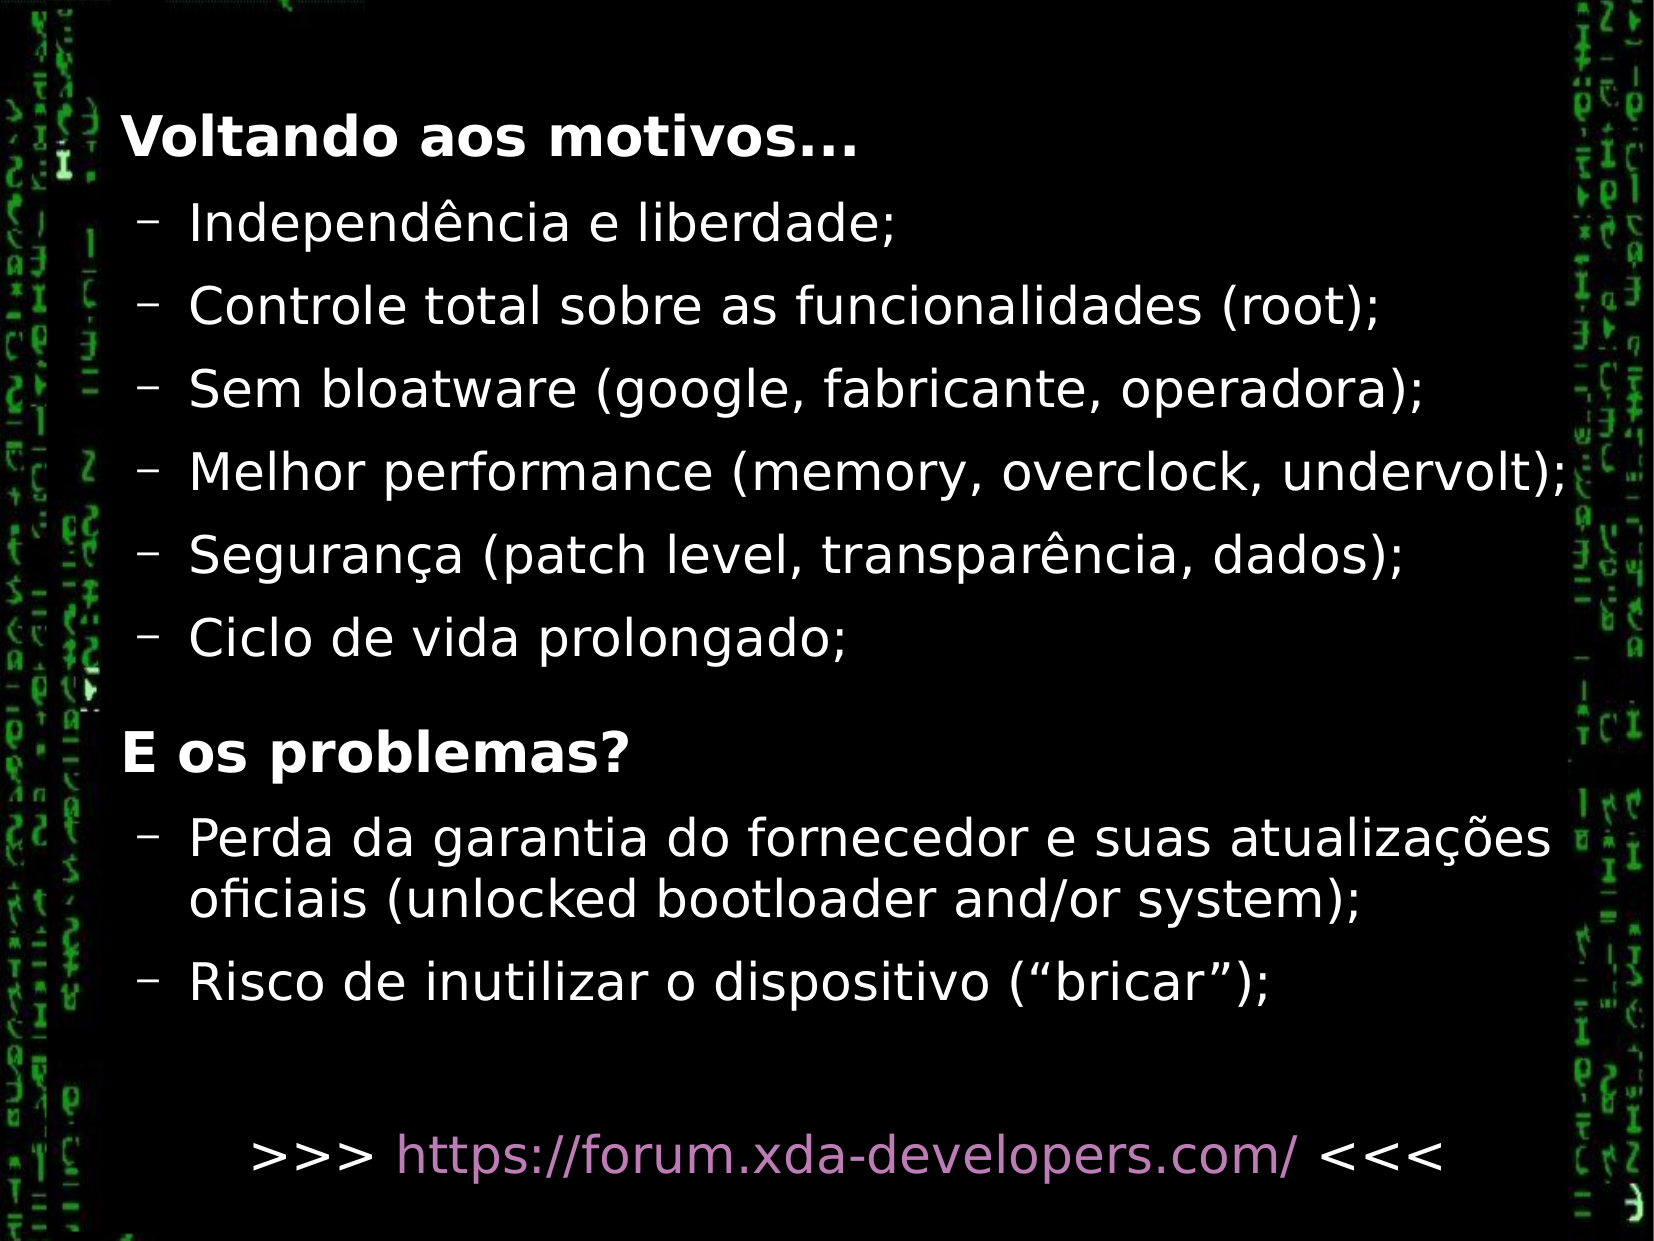

# Voltando aos motivos...
Independência e liberdade;
Controle total sobre as funcionalidades (root);
Sem bloatware (google, fabricante, operadora);
Melhor performance (memory, overclock, undervolt);
Segurança (patch level, transparência, dados);
Ciclo de vida prolongado;
E os problemas?
Perda da garantia do fornecedor e suas atualizações oficiais (unlocked bootloader and/or system);
Risco de inutilizar o dispositivo (“bricar”);
>>> https://forum.xda-developers.com/ <<<